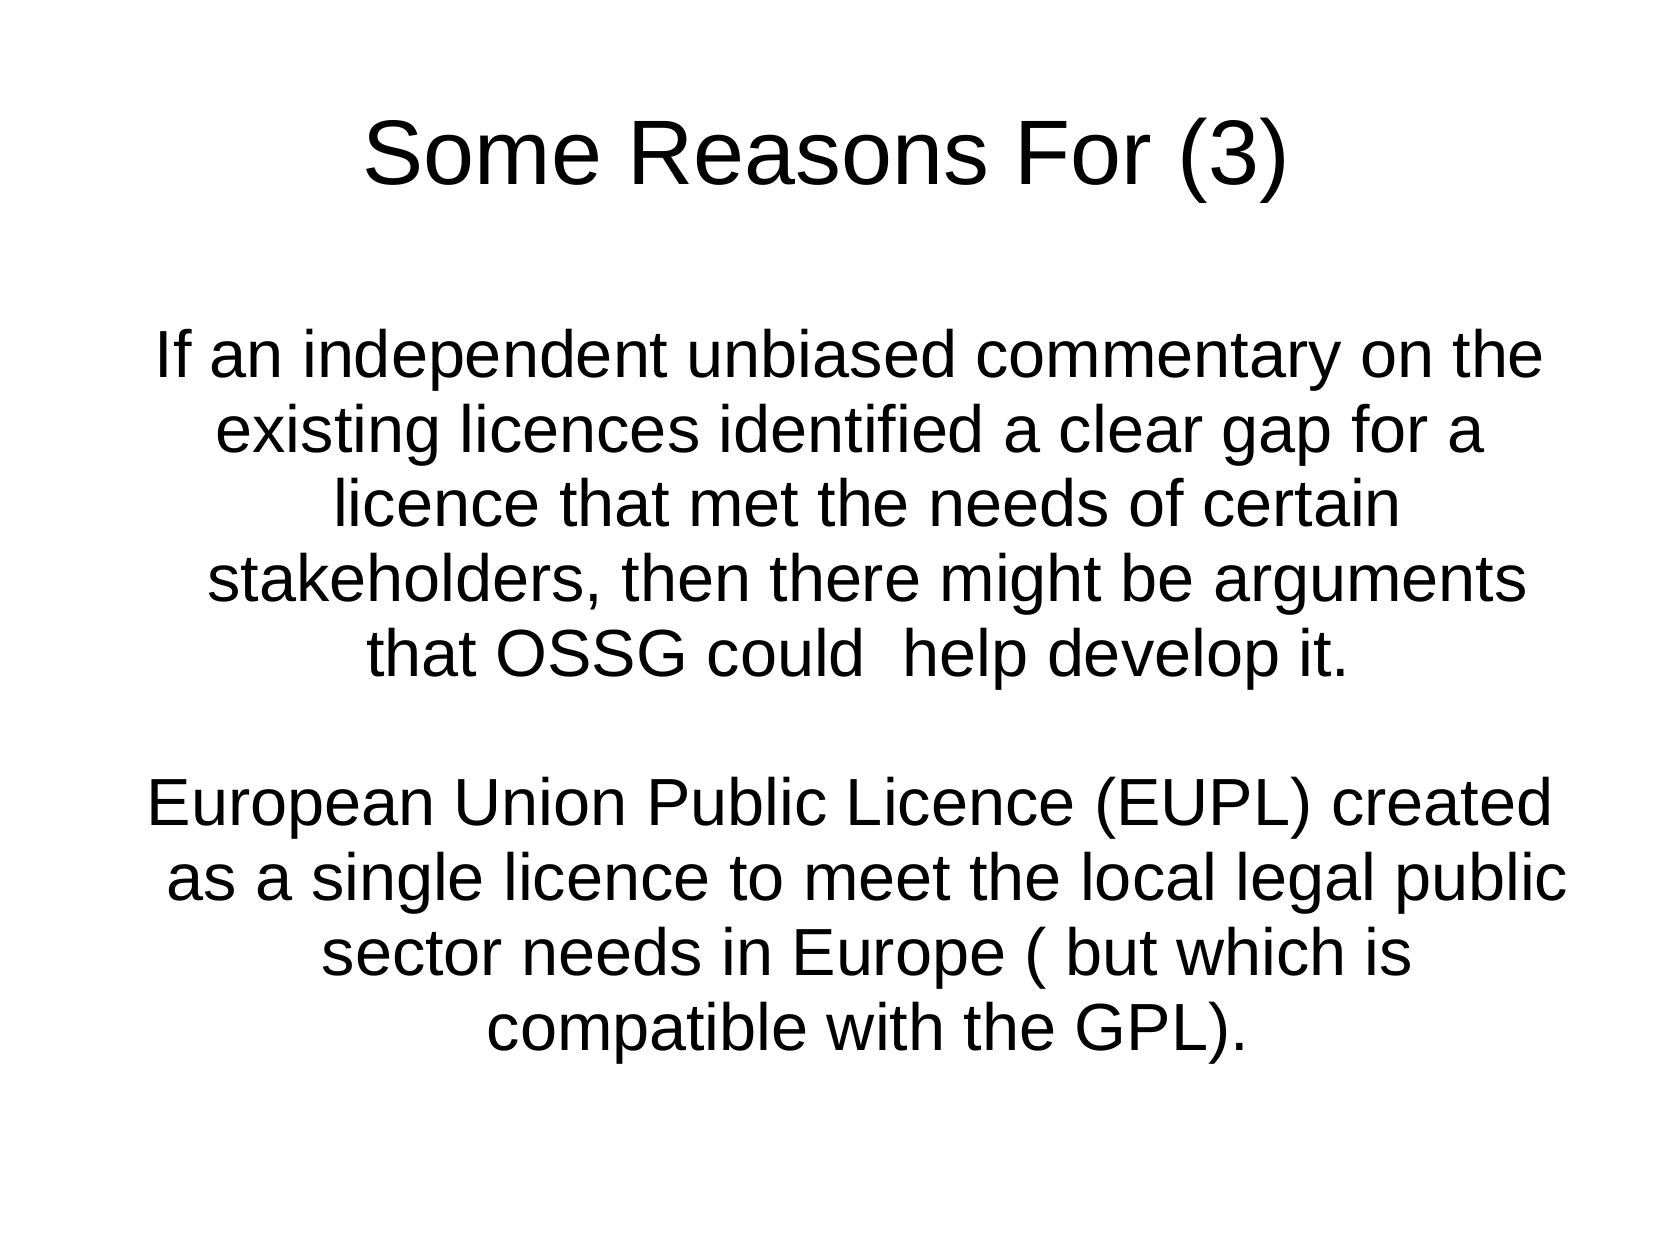

# Some Reasons For (3)
If an independent unbiased commentary on the
existing licences identified a clear gap for a licence that met the needs of certain stakeholders, then there might be arguments that OSSG could help develop it.
European Union Public Licence (EUPL) created as a single licence to meet the local legal public sector needs in Europe ( but which is compatible with the GPL).